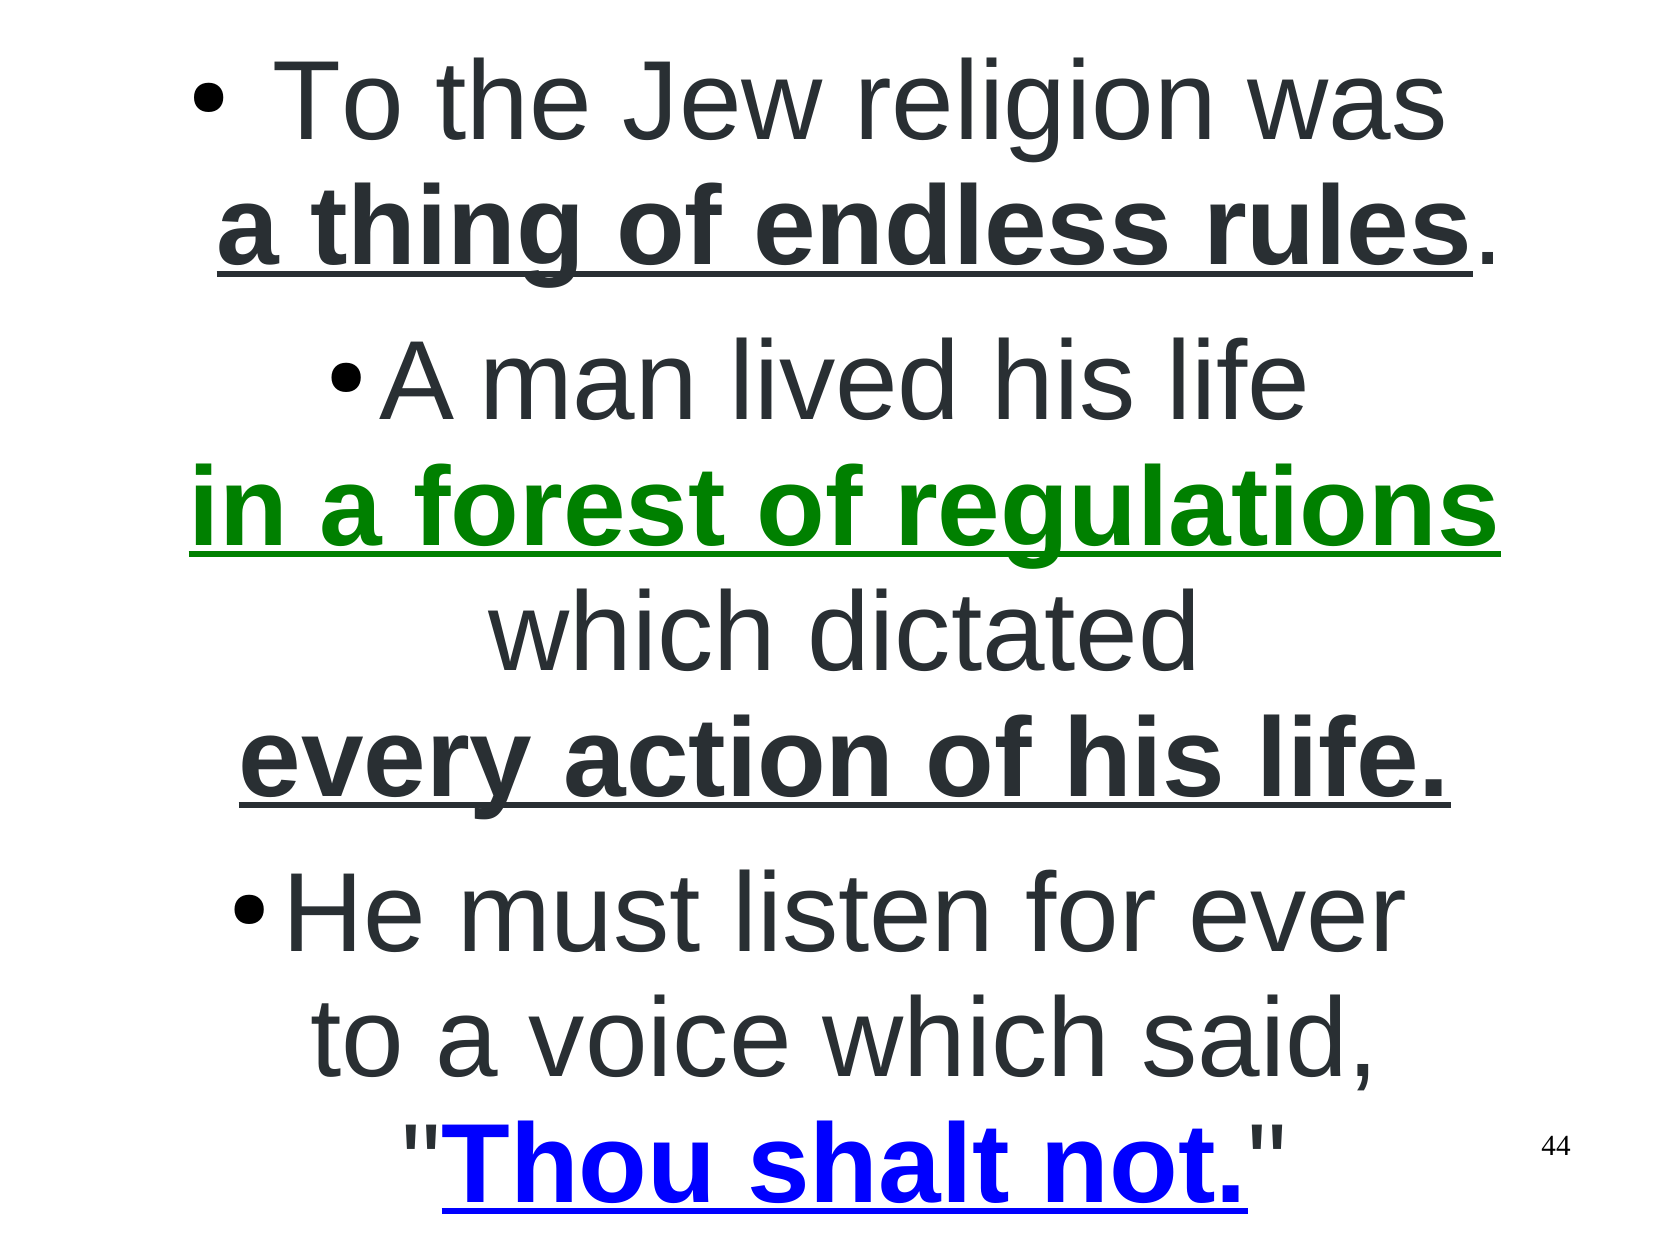

# To the Jew religion was a thing of endless rules.
A man lived his life
in a forest of regulations
which dictated
every action of his life.
He must listen for ever
to a voice which said,
"Thou shalt not."
44